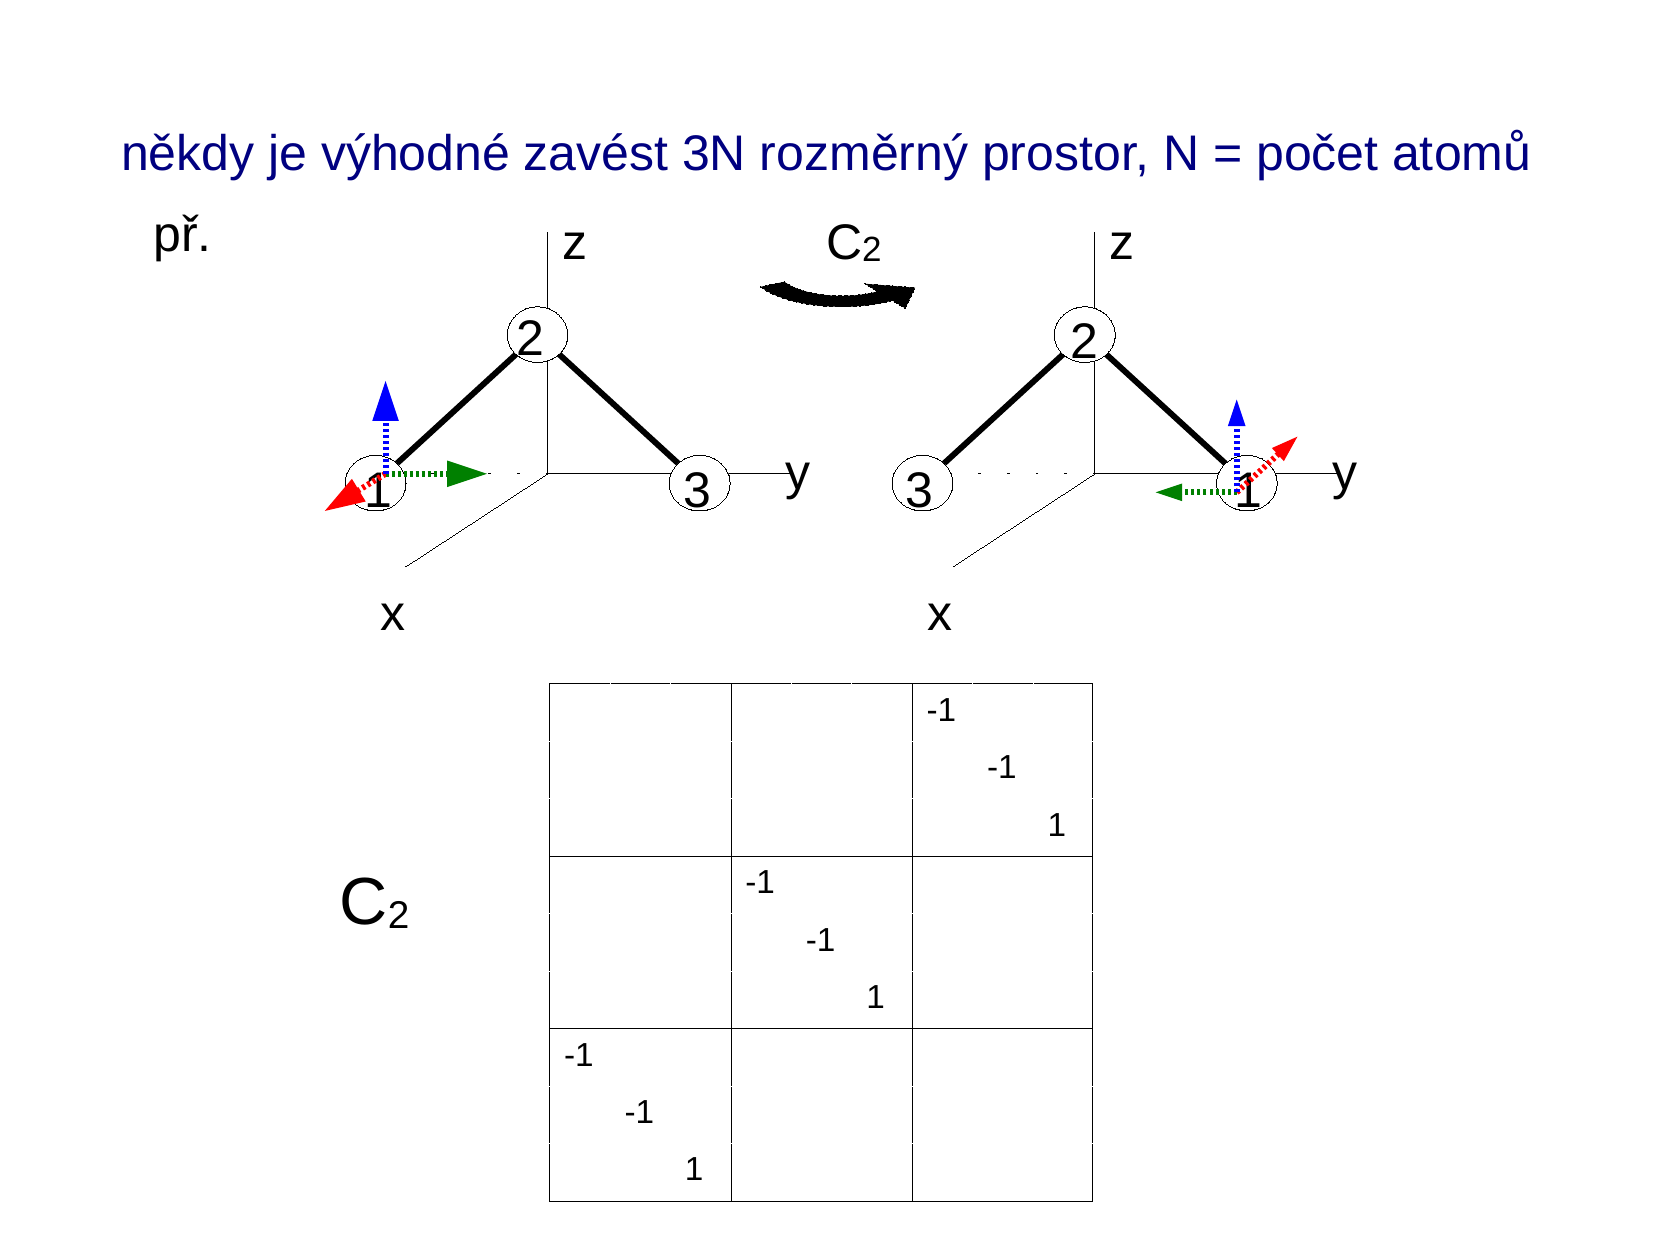

# někdy je výhodné zavést 3N rozměrný prostor, N = počet atomů
př.
z
C2
z
2
2
y
y
1
3
3
1
x
x
| | | | | | | -1 | | |
| --- | --- | --- | --- | --- | --- | --- | --- | --- |
| | | | | | | | -1 | |
| | | | | | | | | 1 |
| | | | -1 | | | | | |
| | | | | -1 | | | | |
| | | | | | 1 | | | |
| -1 | | | | | | | | |
| | -1 | | | | | | | |
| | | 1 | | | | | | |
C2